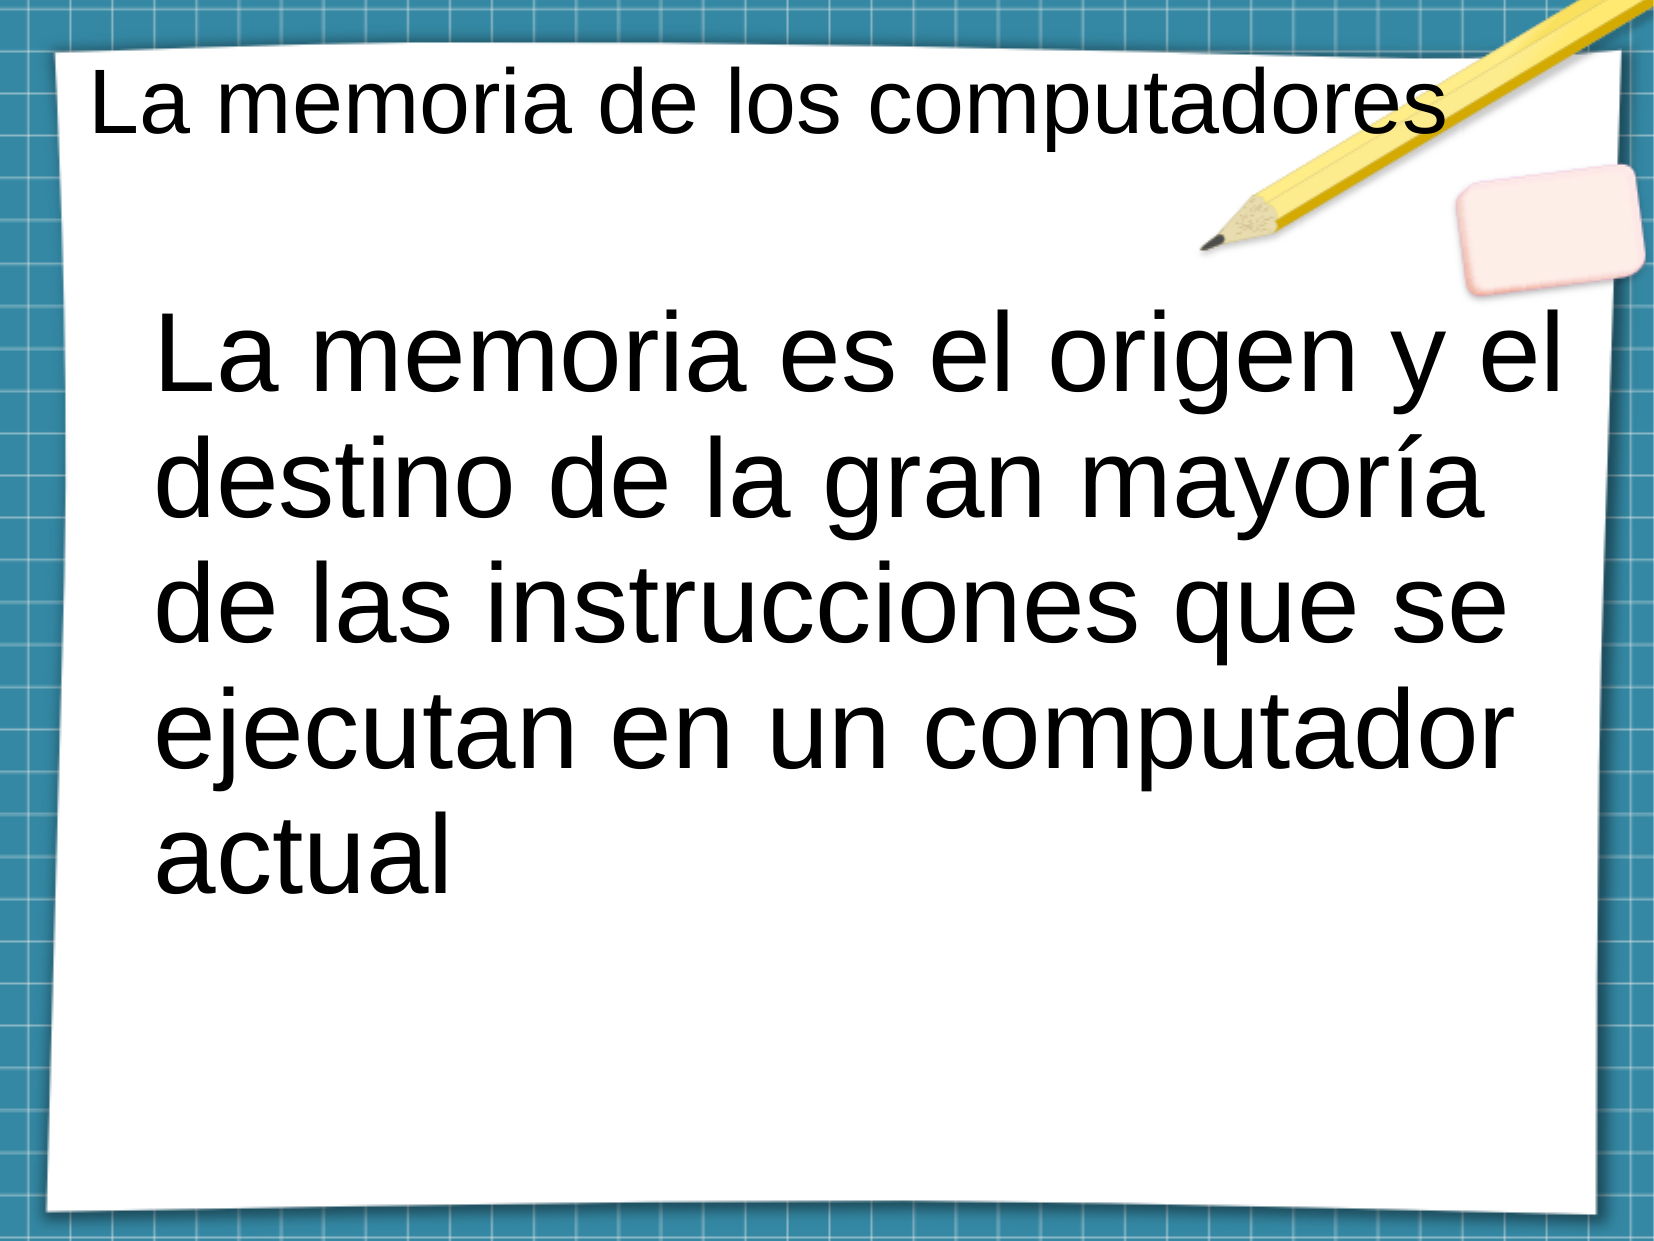

# La memoria de los computadores
La memoria es el origen y el destino de la gran mayoría de las instrucciones que se ejecutan en un computador actual